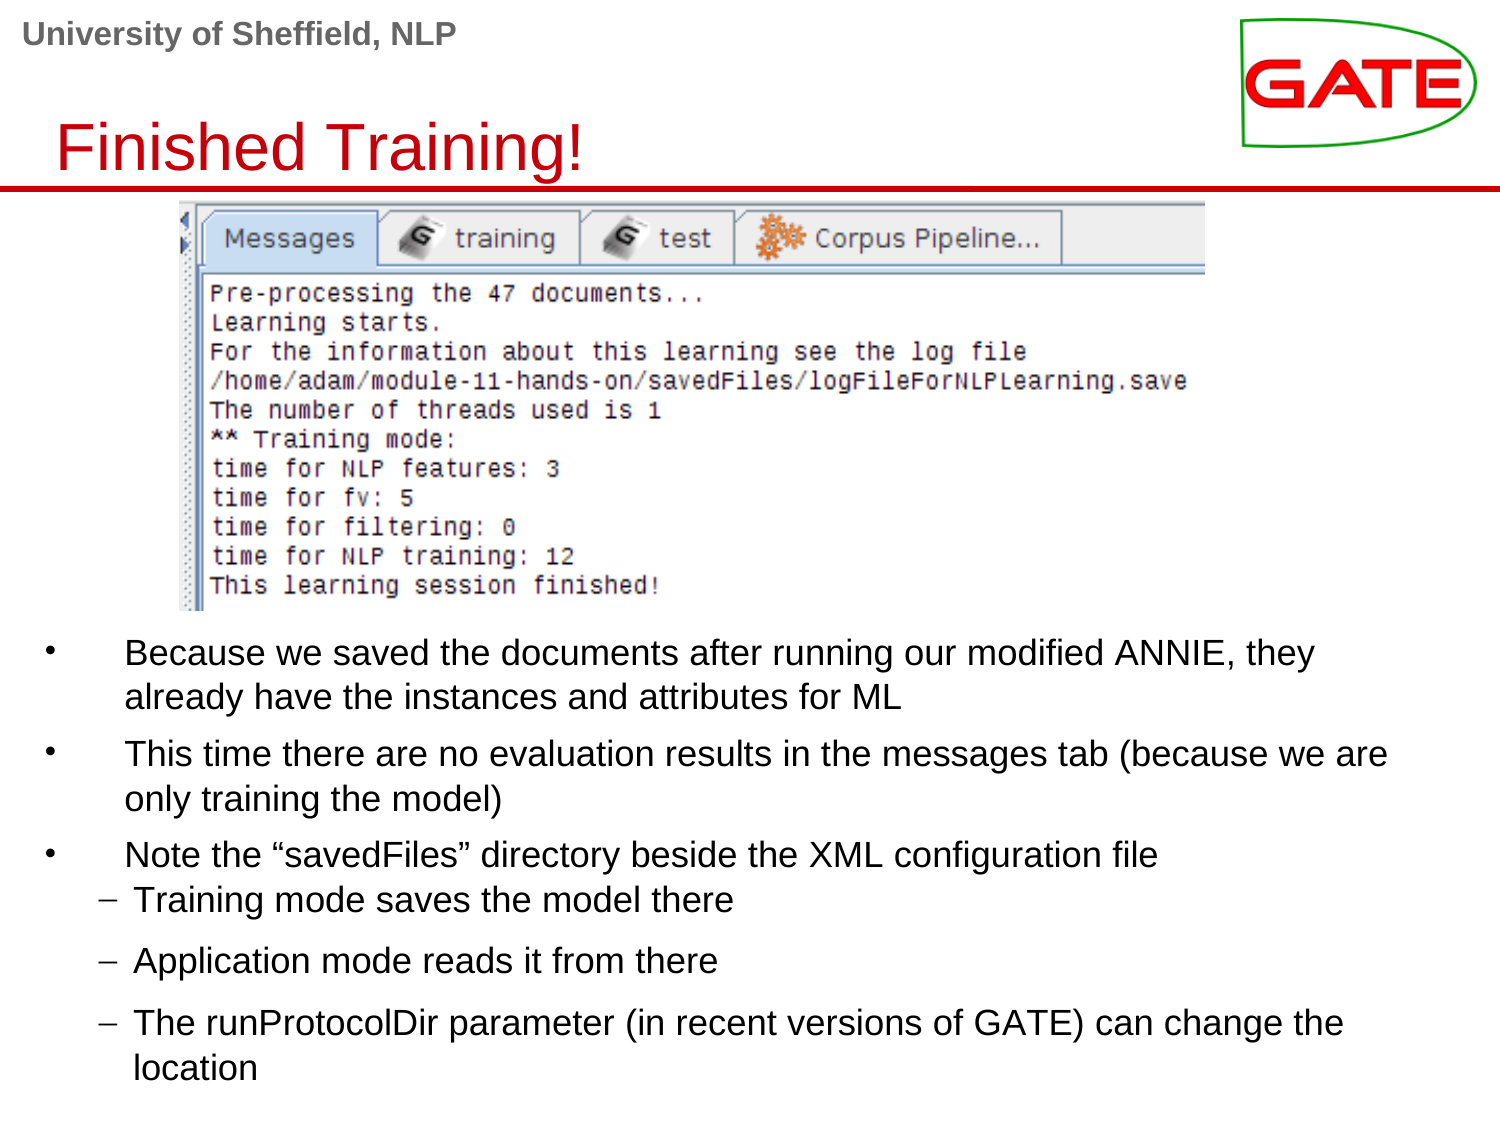

# Finished Training!
Because we saved the documents after running our modified ANNIE, they already have the instances and attributes for ML
This time there are no evaluation results in the messages tab (because we are only training the model)
Note the “savedFiles” directory beside the XML configuration file
Training mode saves the model there
Application mode reads it from there
The runProtocolDir parameter (in recent versions of GATE) can change the location